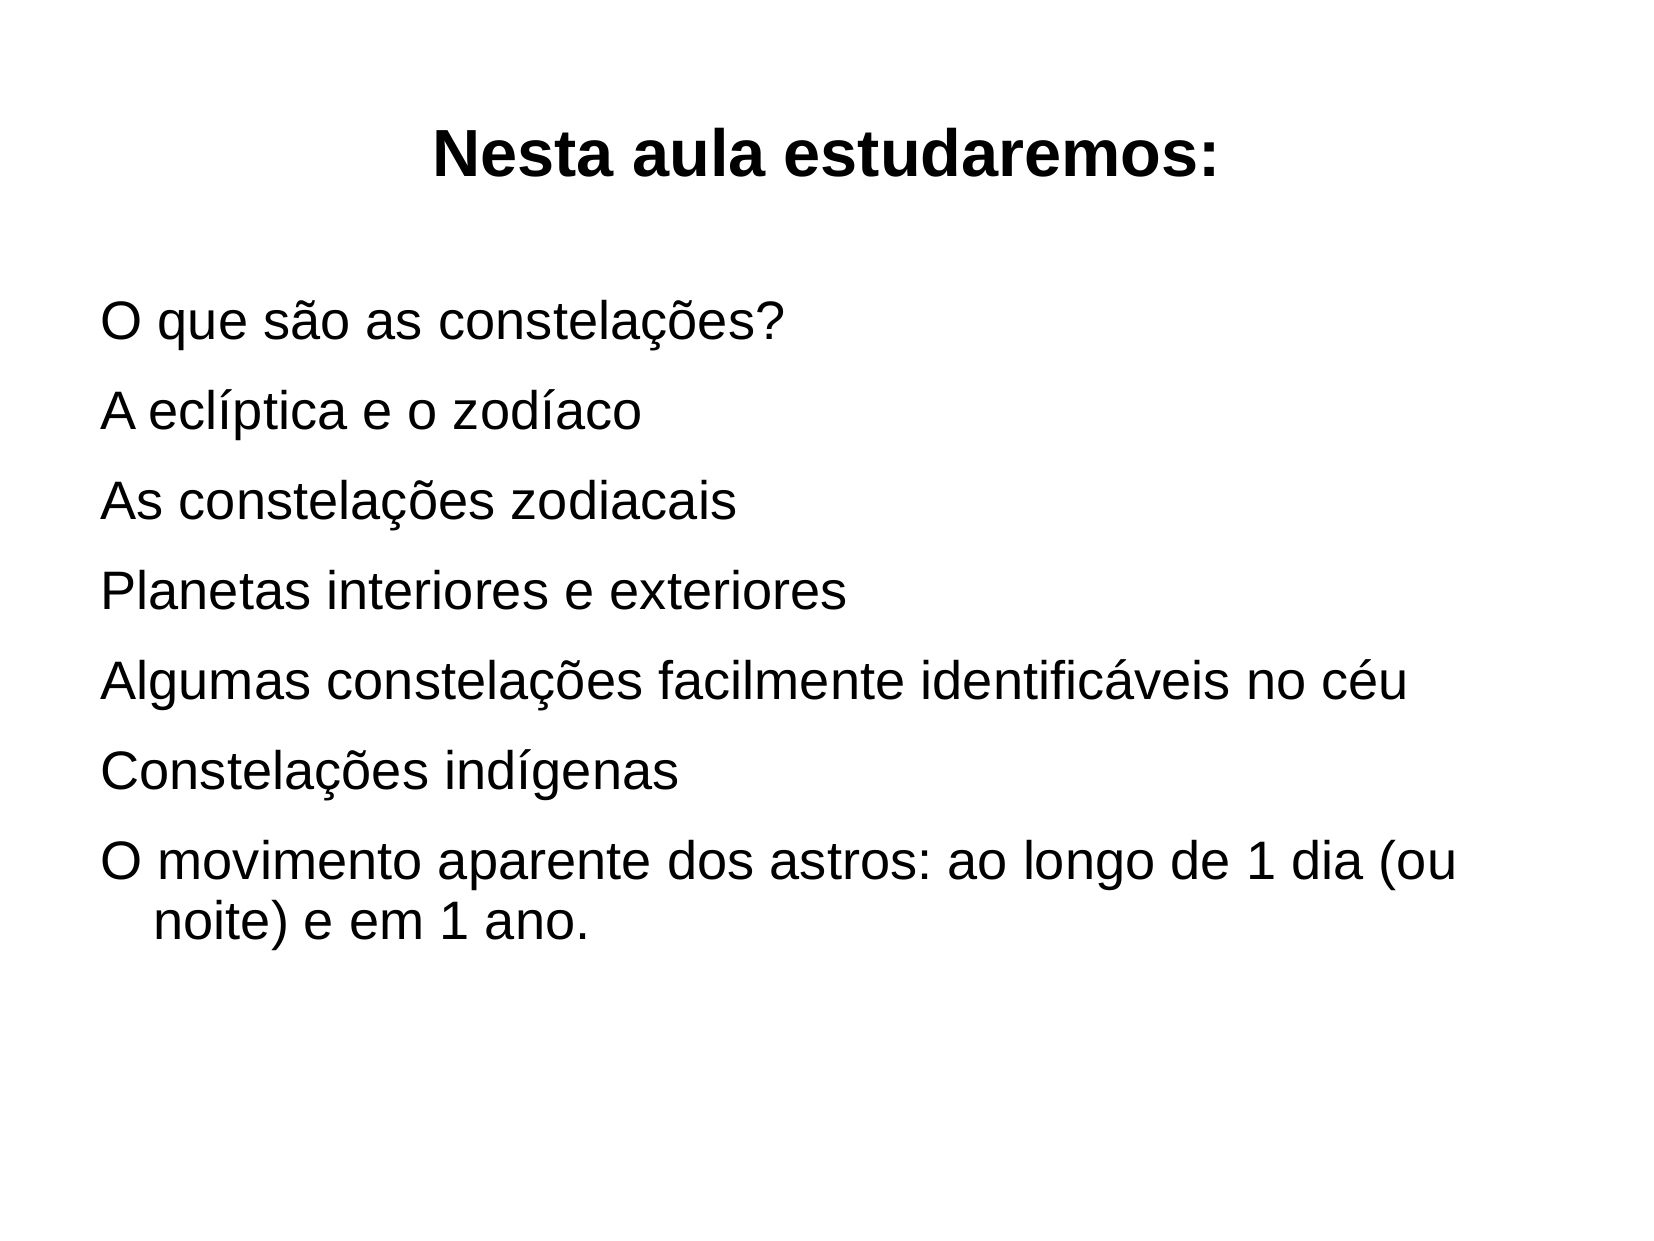

# Nesta aula estudaremos:
O que são as constelações?
A eclíptica e o zodíaco
As constelações zodiacais
Planetas interiores e exteriores
Algumas constelações facilmente identificáveis no céu
Constelações indígenas
O movimento aparente dos astros: ao longo de 1 dia (ou noite) e em 1 ano.